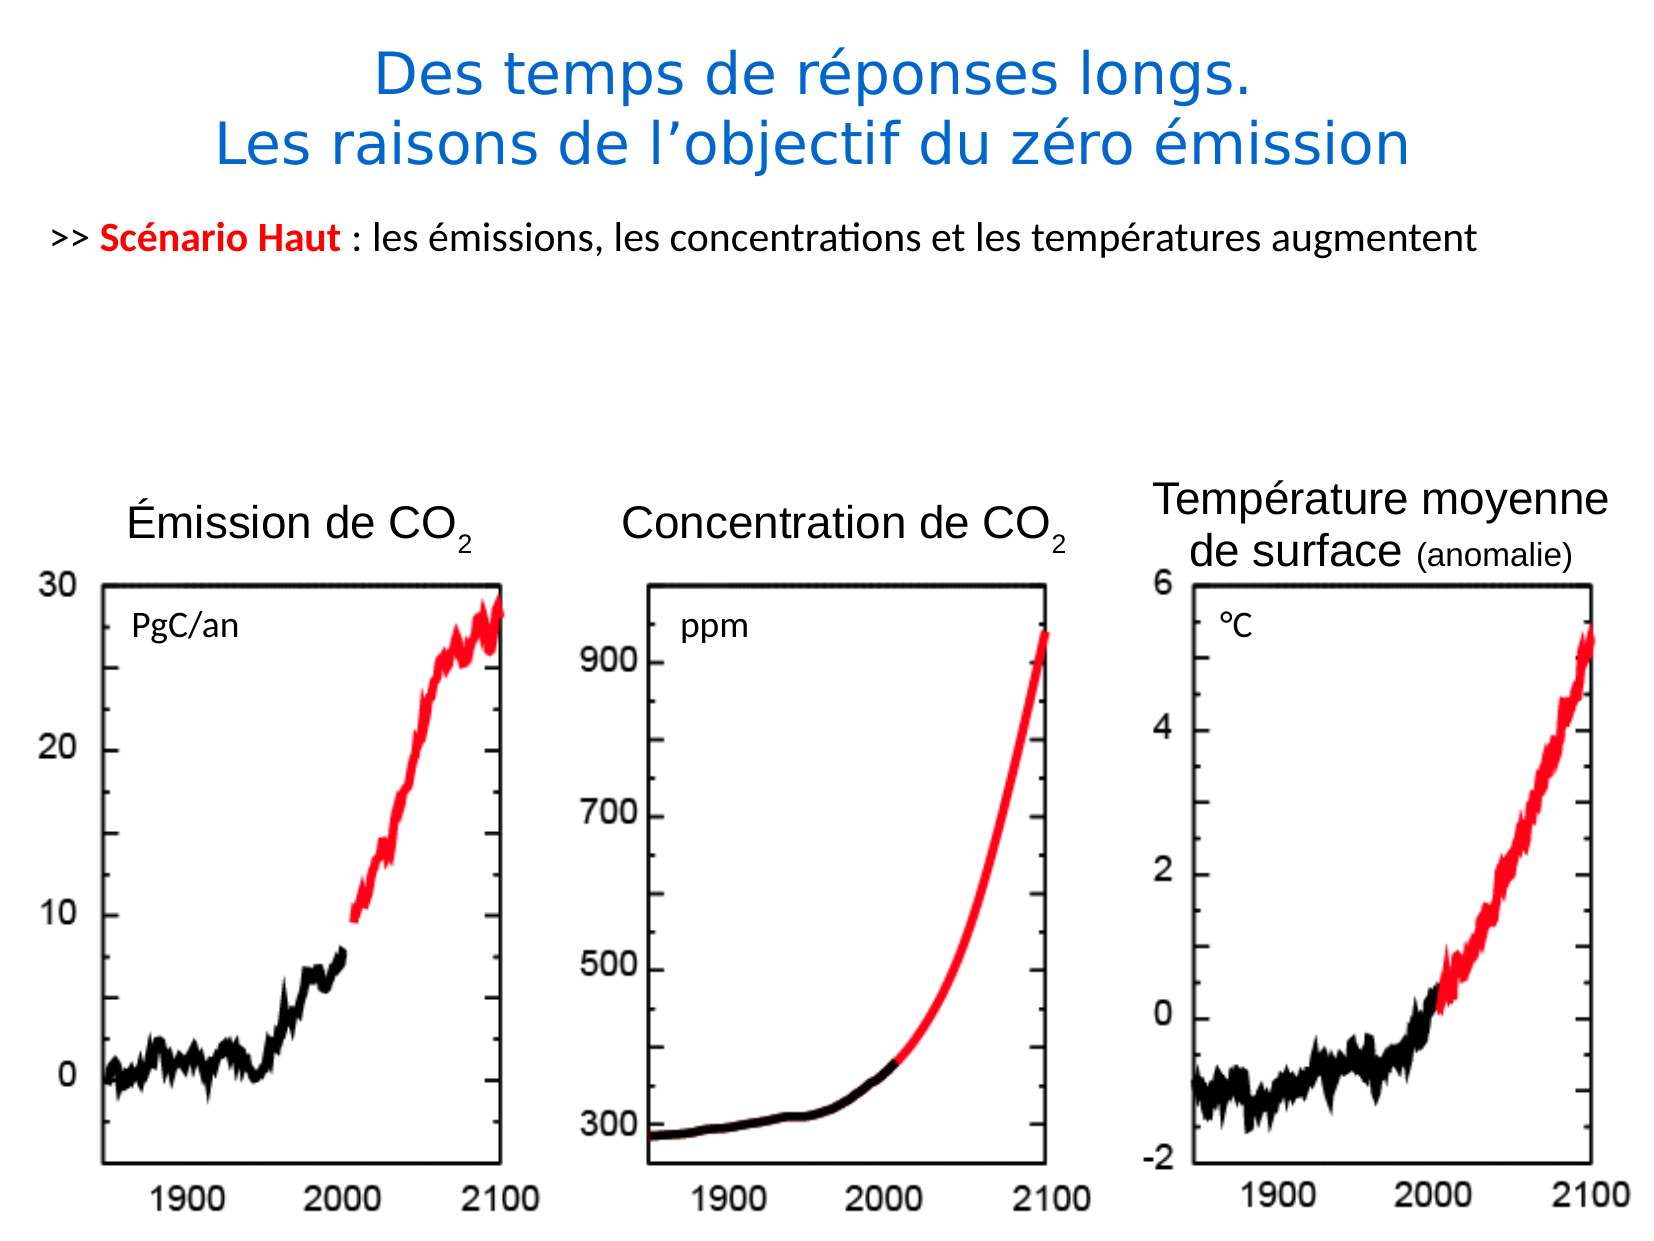

Des temps de réponses longs.
Les raisons de l’objectif du zéro émission
>> Scénario Haut : les émissions, les concentrations et les températures augmentent
Température moyenne de surface (anomalie)
Émission de CO2
Concentration de CO2
PgC/an
ppm
°C